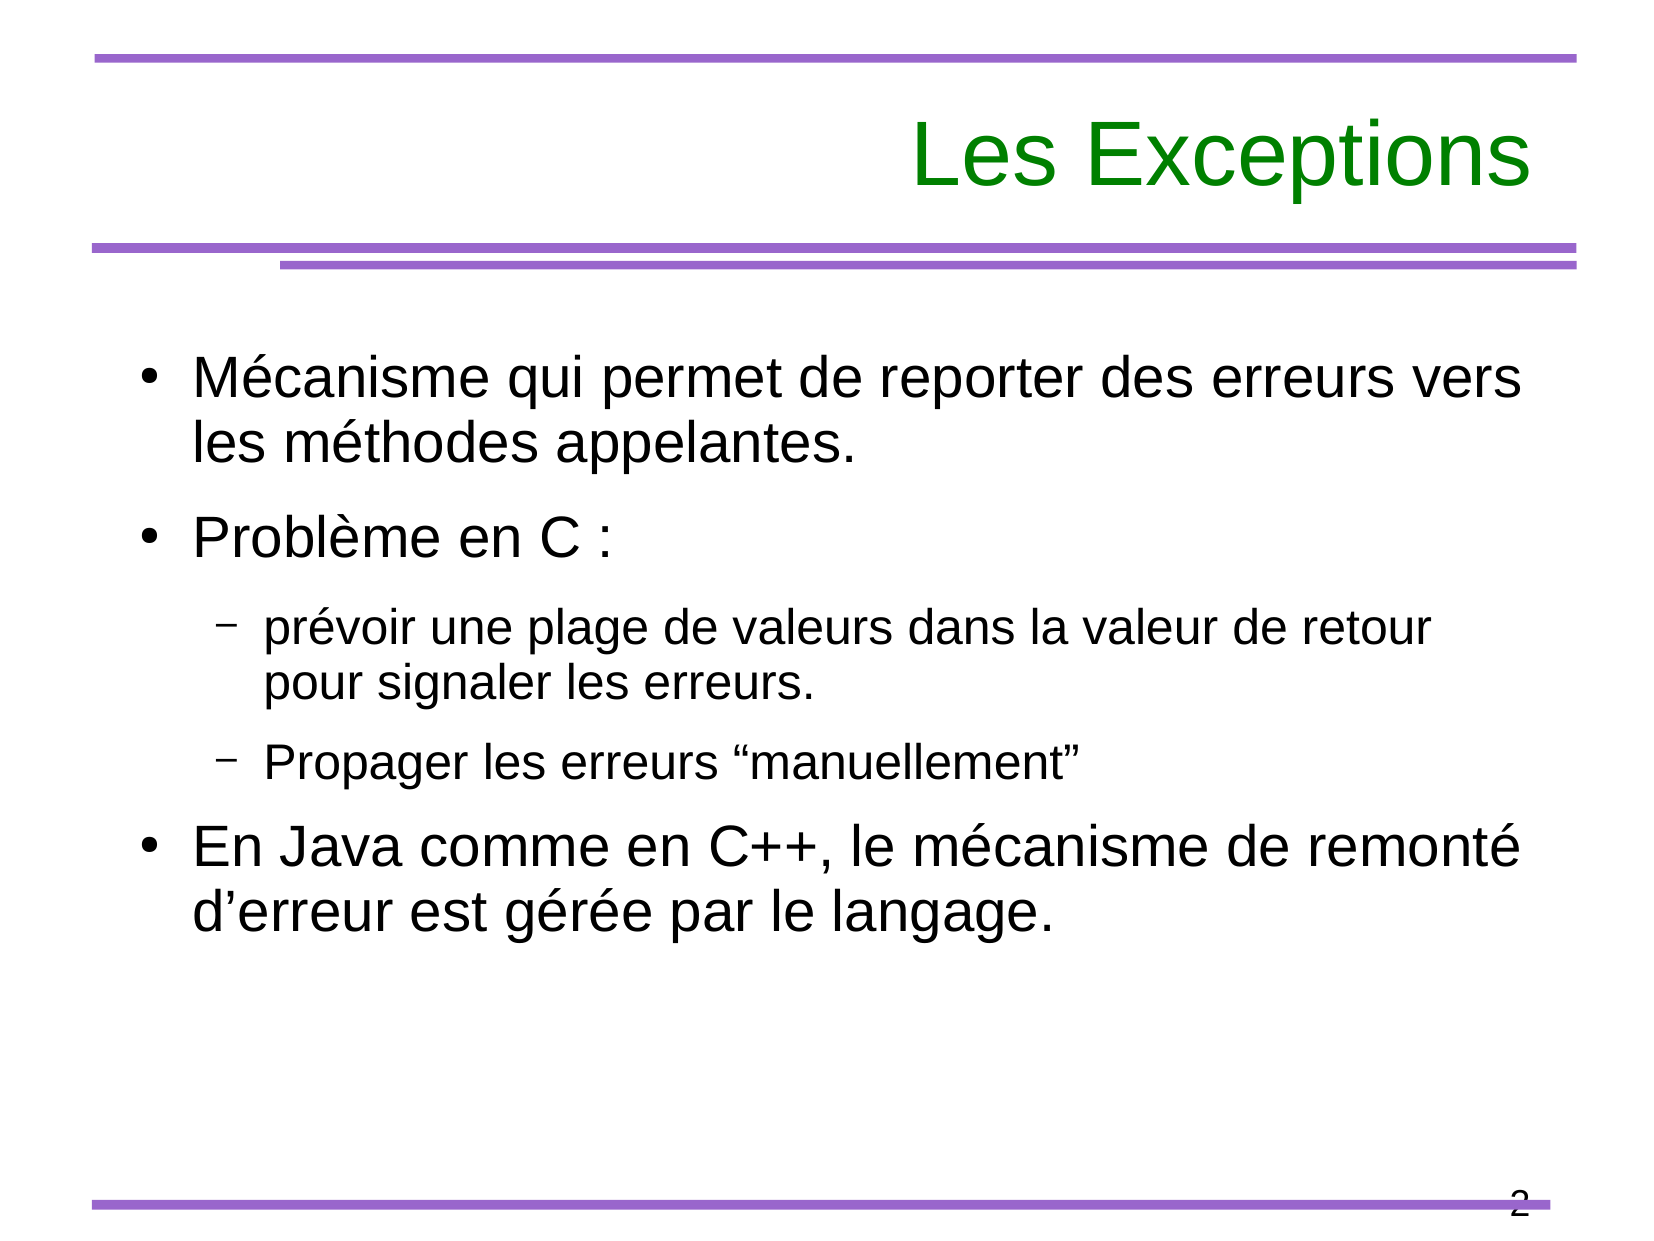

# Les Exceptions
Mécanisme qui permet de reporter des erreurs vers les méthodes appelantes.
Problème en C :
prévoir une plage de valeurs dans la valeur de retour pour signaler les erreurs.
Propager les erreurs “manuellement”
En Java comme en C++, le mécanisme de remonté d’erreur est gérée par le langage.